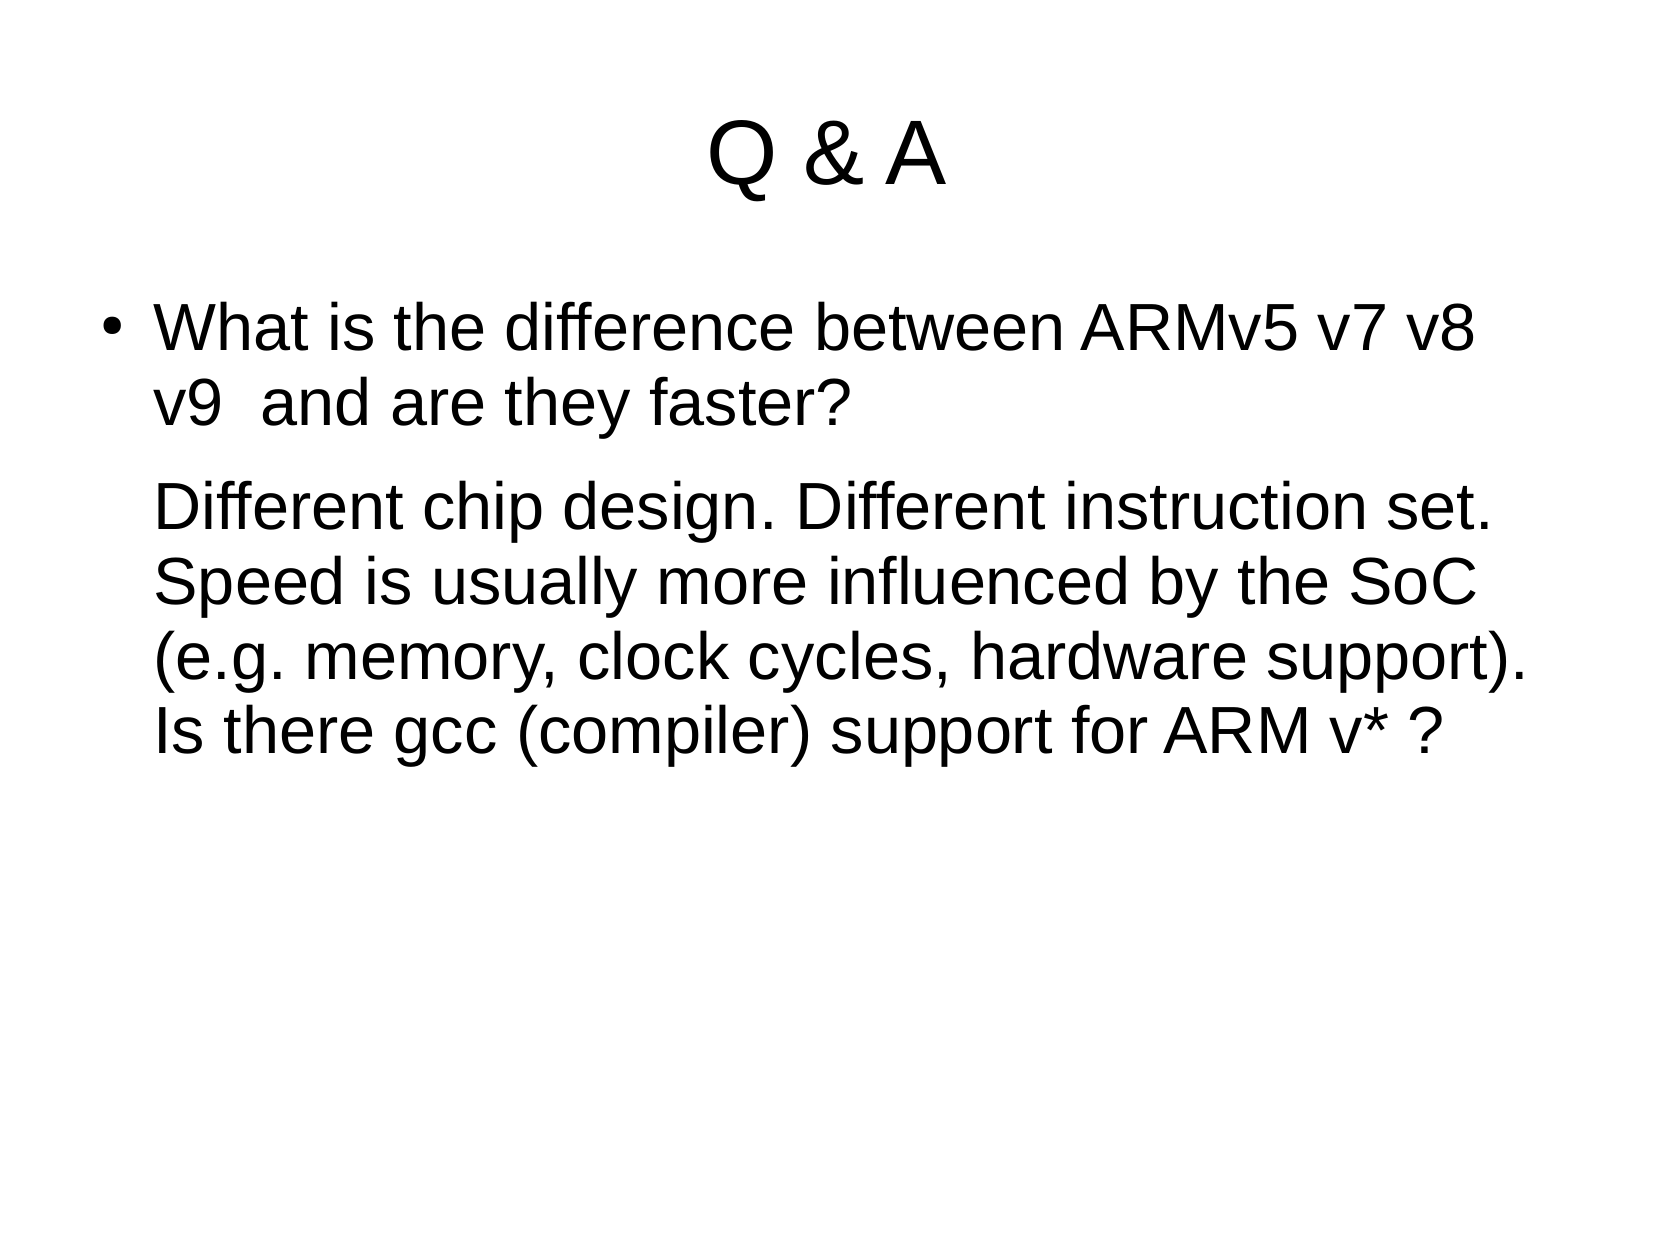

# Q & A
What is the difference between ARMv5 v7 v8 v9 and are they faster?
Different chip design. Different instruction set.
Speed is usually more influenced by the SoC (e.g. memory, clock cycles, hardware support).
Is there gcc (compiler) support for ARM v* ?